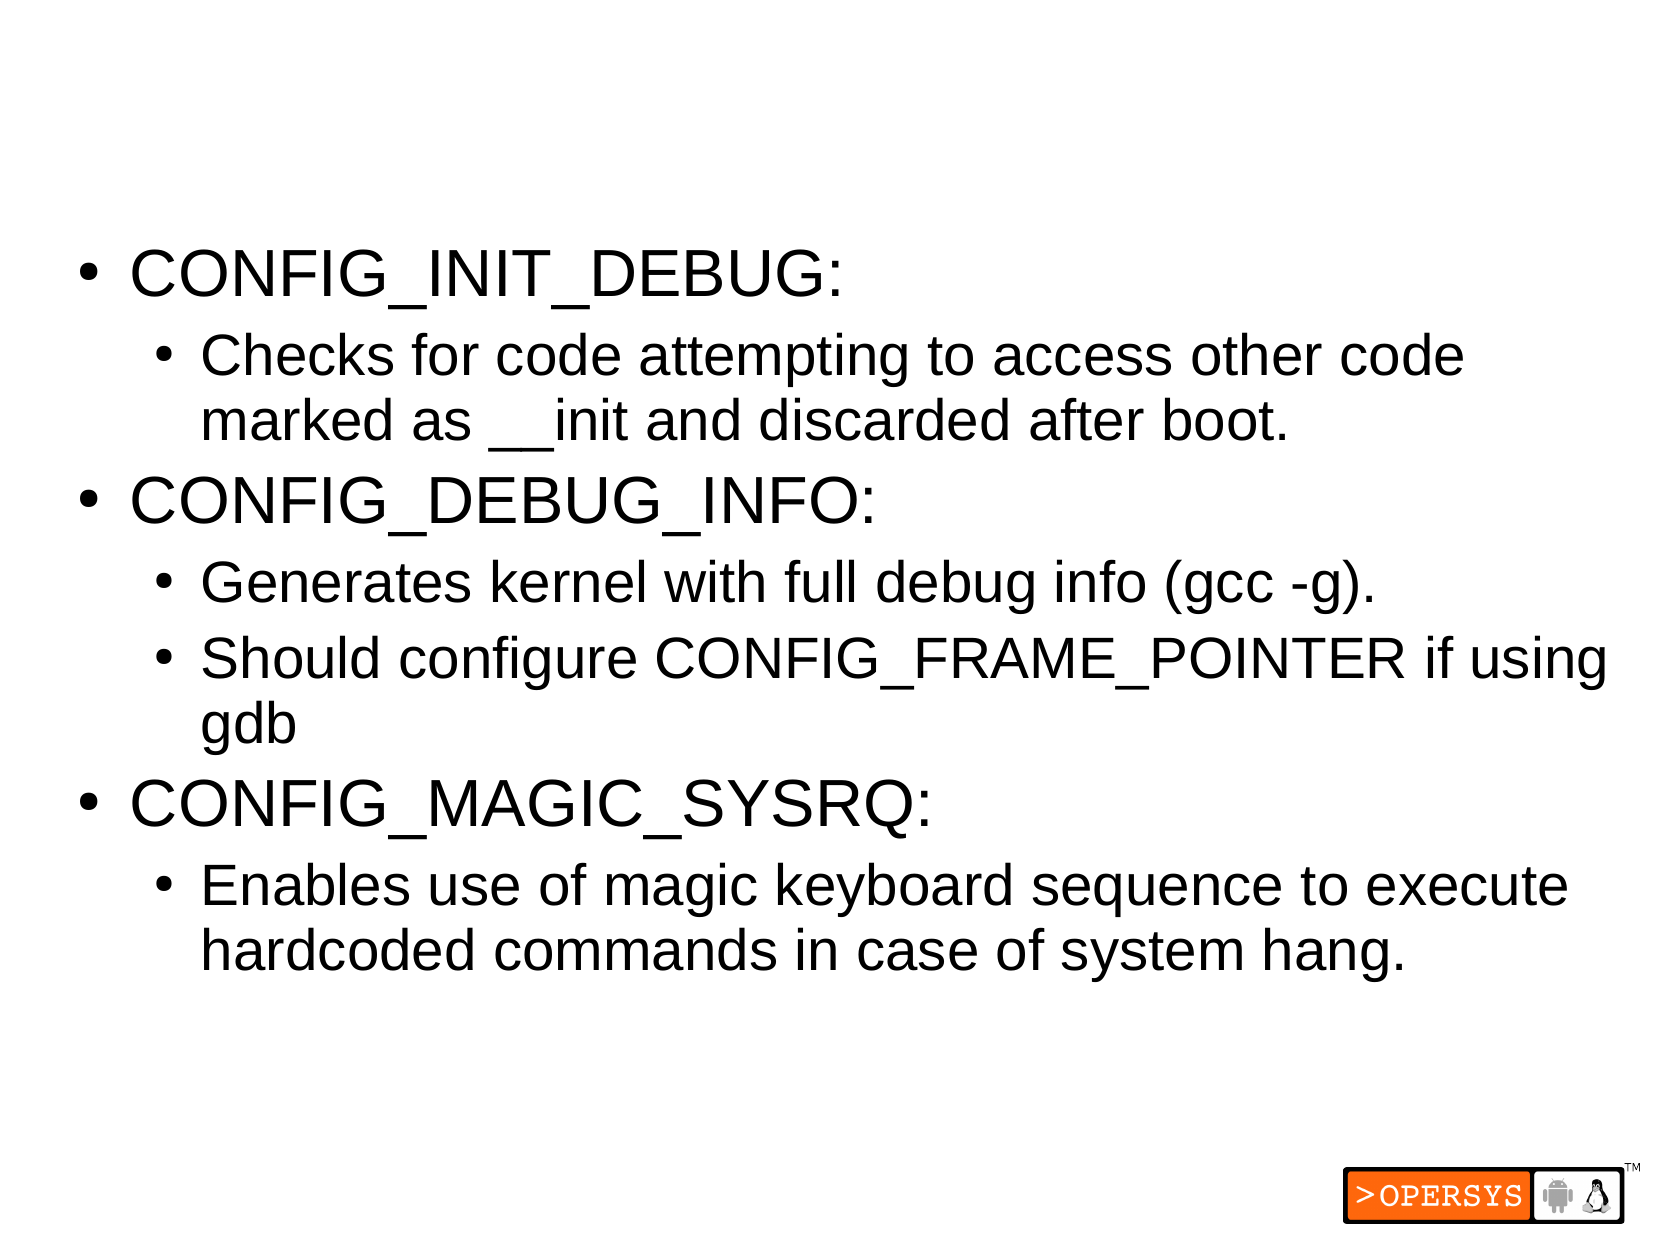

# CONFIG_INIT_DEBUG:
Checks for code attempting to access other code marked as __init and discarded after boot.
CONFIG_DEBUG_INFO:
Generates kernel with full debug info (gcc -g).
Should configure CONFIG_FRAME_POINTER if using gdb
CONFIG_MAGIC_SYSRQ:
Enables use of magic keyboard sequence to execute hardcoded commands in case of system hang.